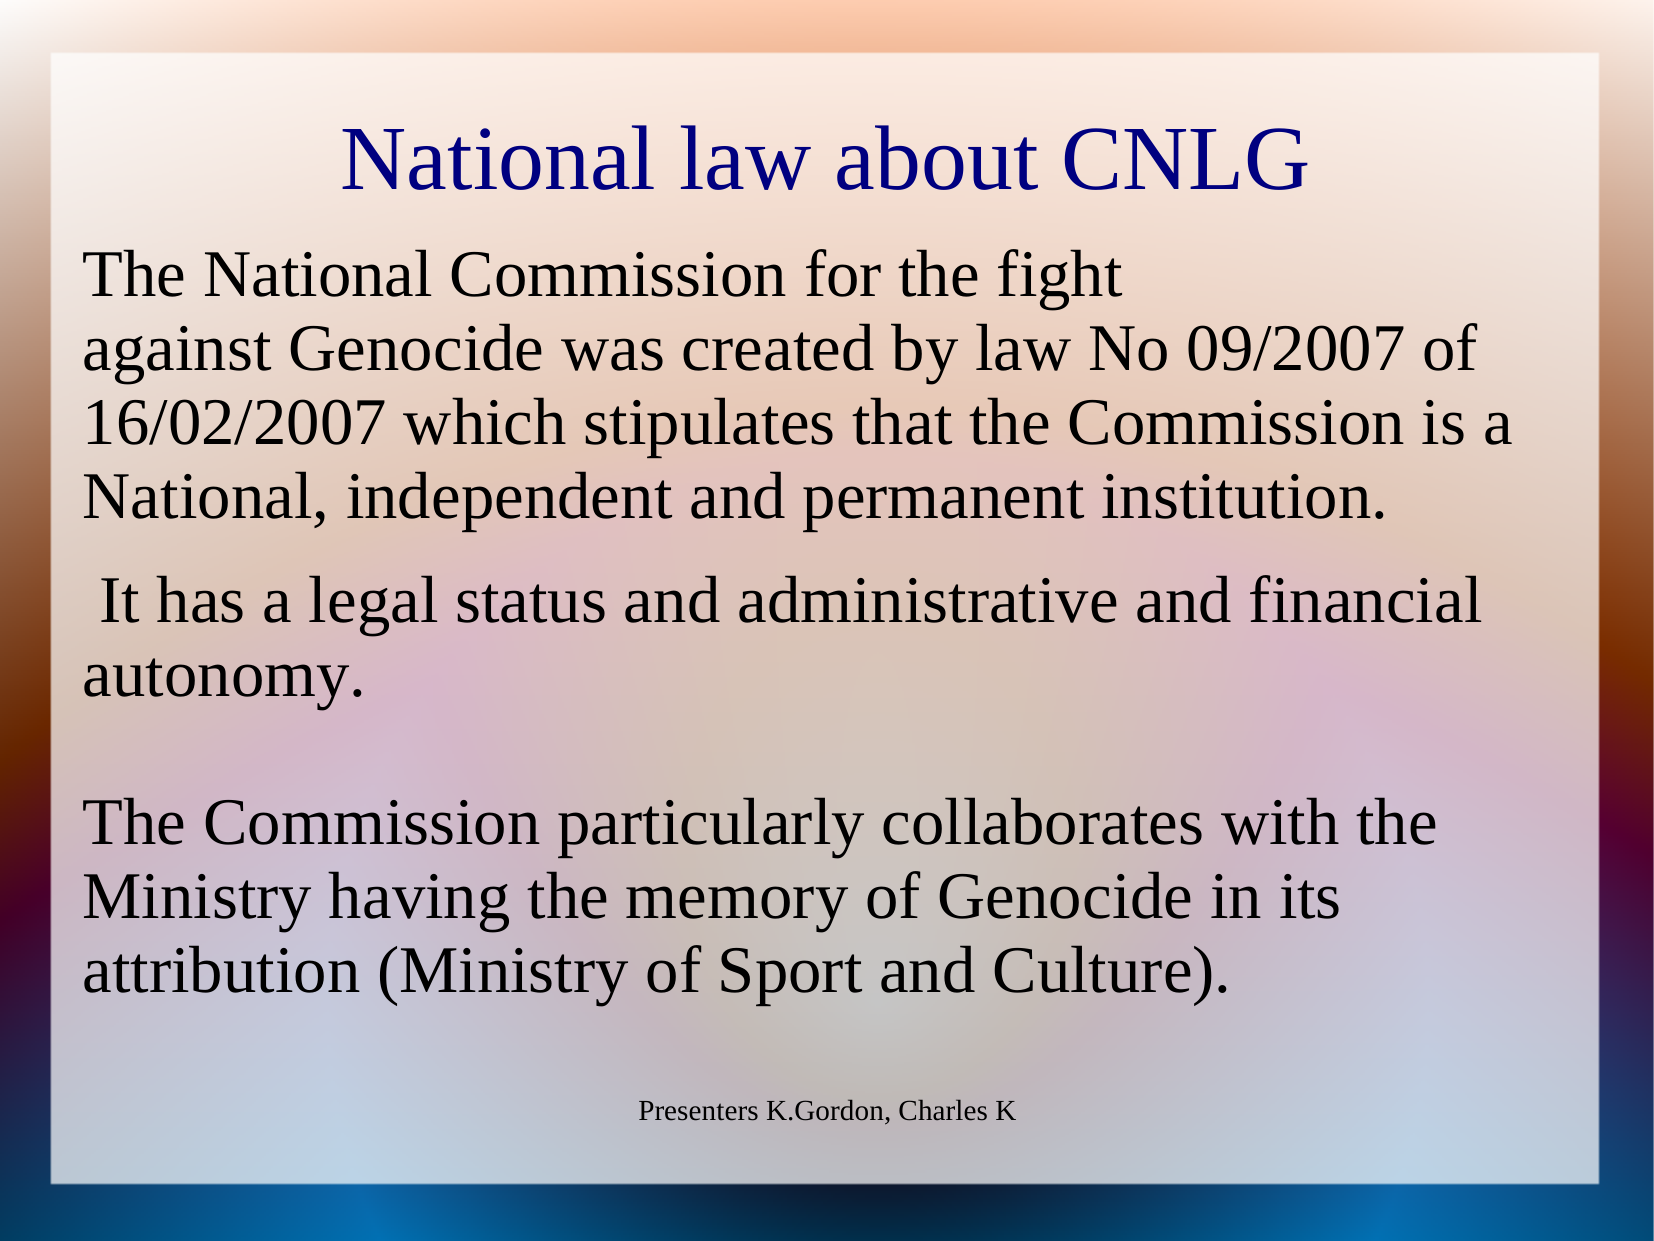

# National law about CNLG
The National Commission for the fight against Genocide was created by law No 09/2007 of 16/02/2007 which stipulates that the Commission is a National, independent and permanent institution.
 It has a legal status and administrative and financial autonomy.
The Commission particularly collaborates with the Ministry having the memory of Genocide in its attribution (Ministry of Sport and Culture).
Presenters K.Gordon, Charles K